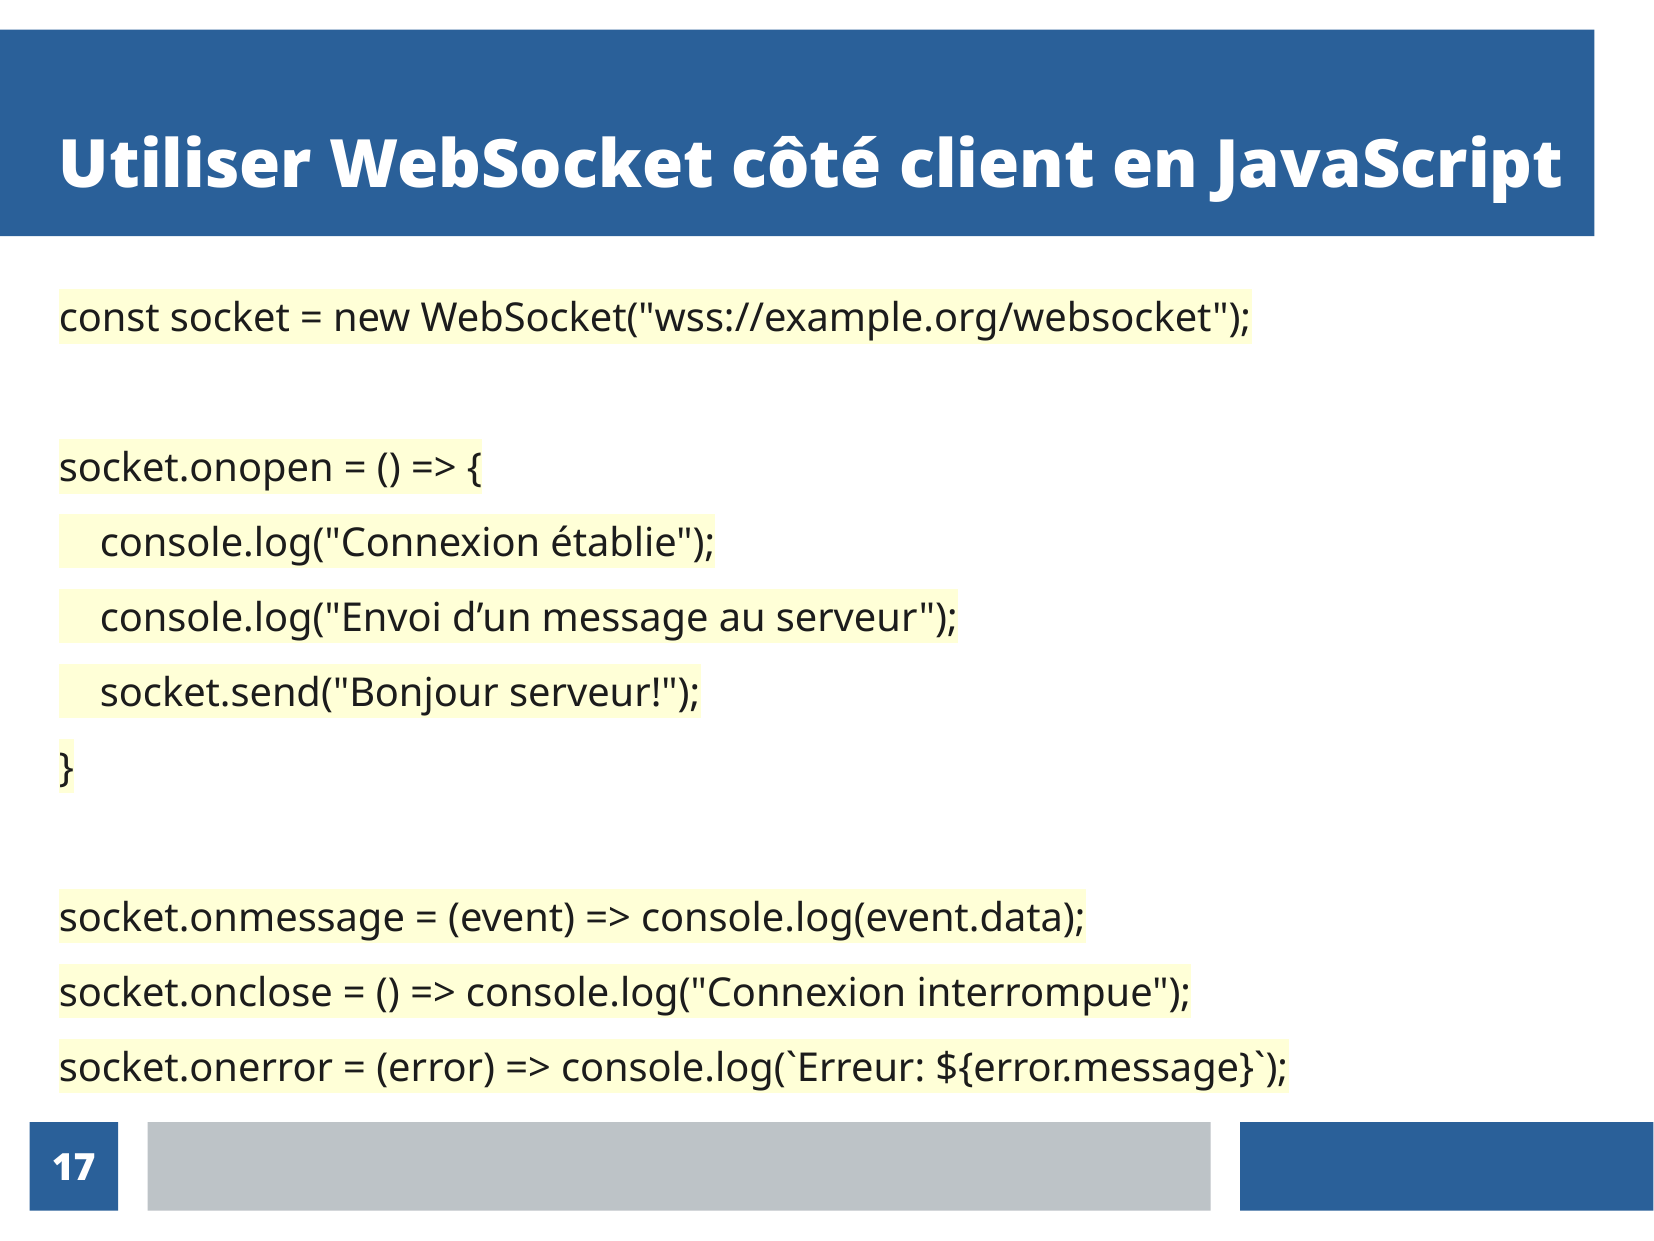

# Utiliser WebSocket côté client en JavaScript
const socket = new WebSocket("wss://example.org/websocket");
socket.onopen = () => {
 console.log("Connexion établie");
 console.log("Envoi d’un message au serveur");
 socket.send("Bonjour serveur!");
}
socket.onmessage = (event) => console.log(event.data);
socket.onclose = () => console.log("Connexion interrompue");
socket.onerror = (error) => console.log(`Erreur: ${error.message}`);
17